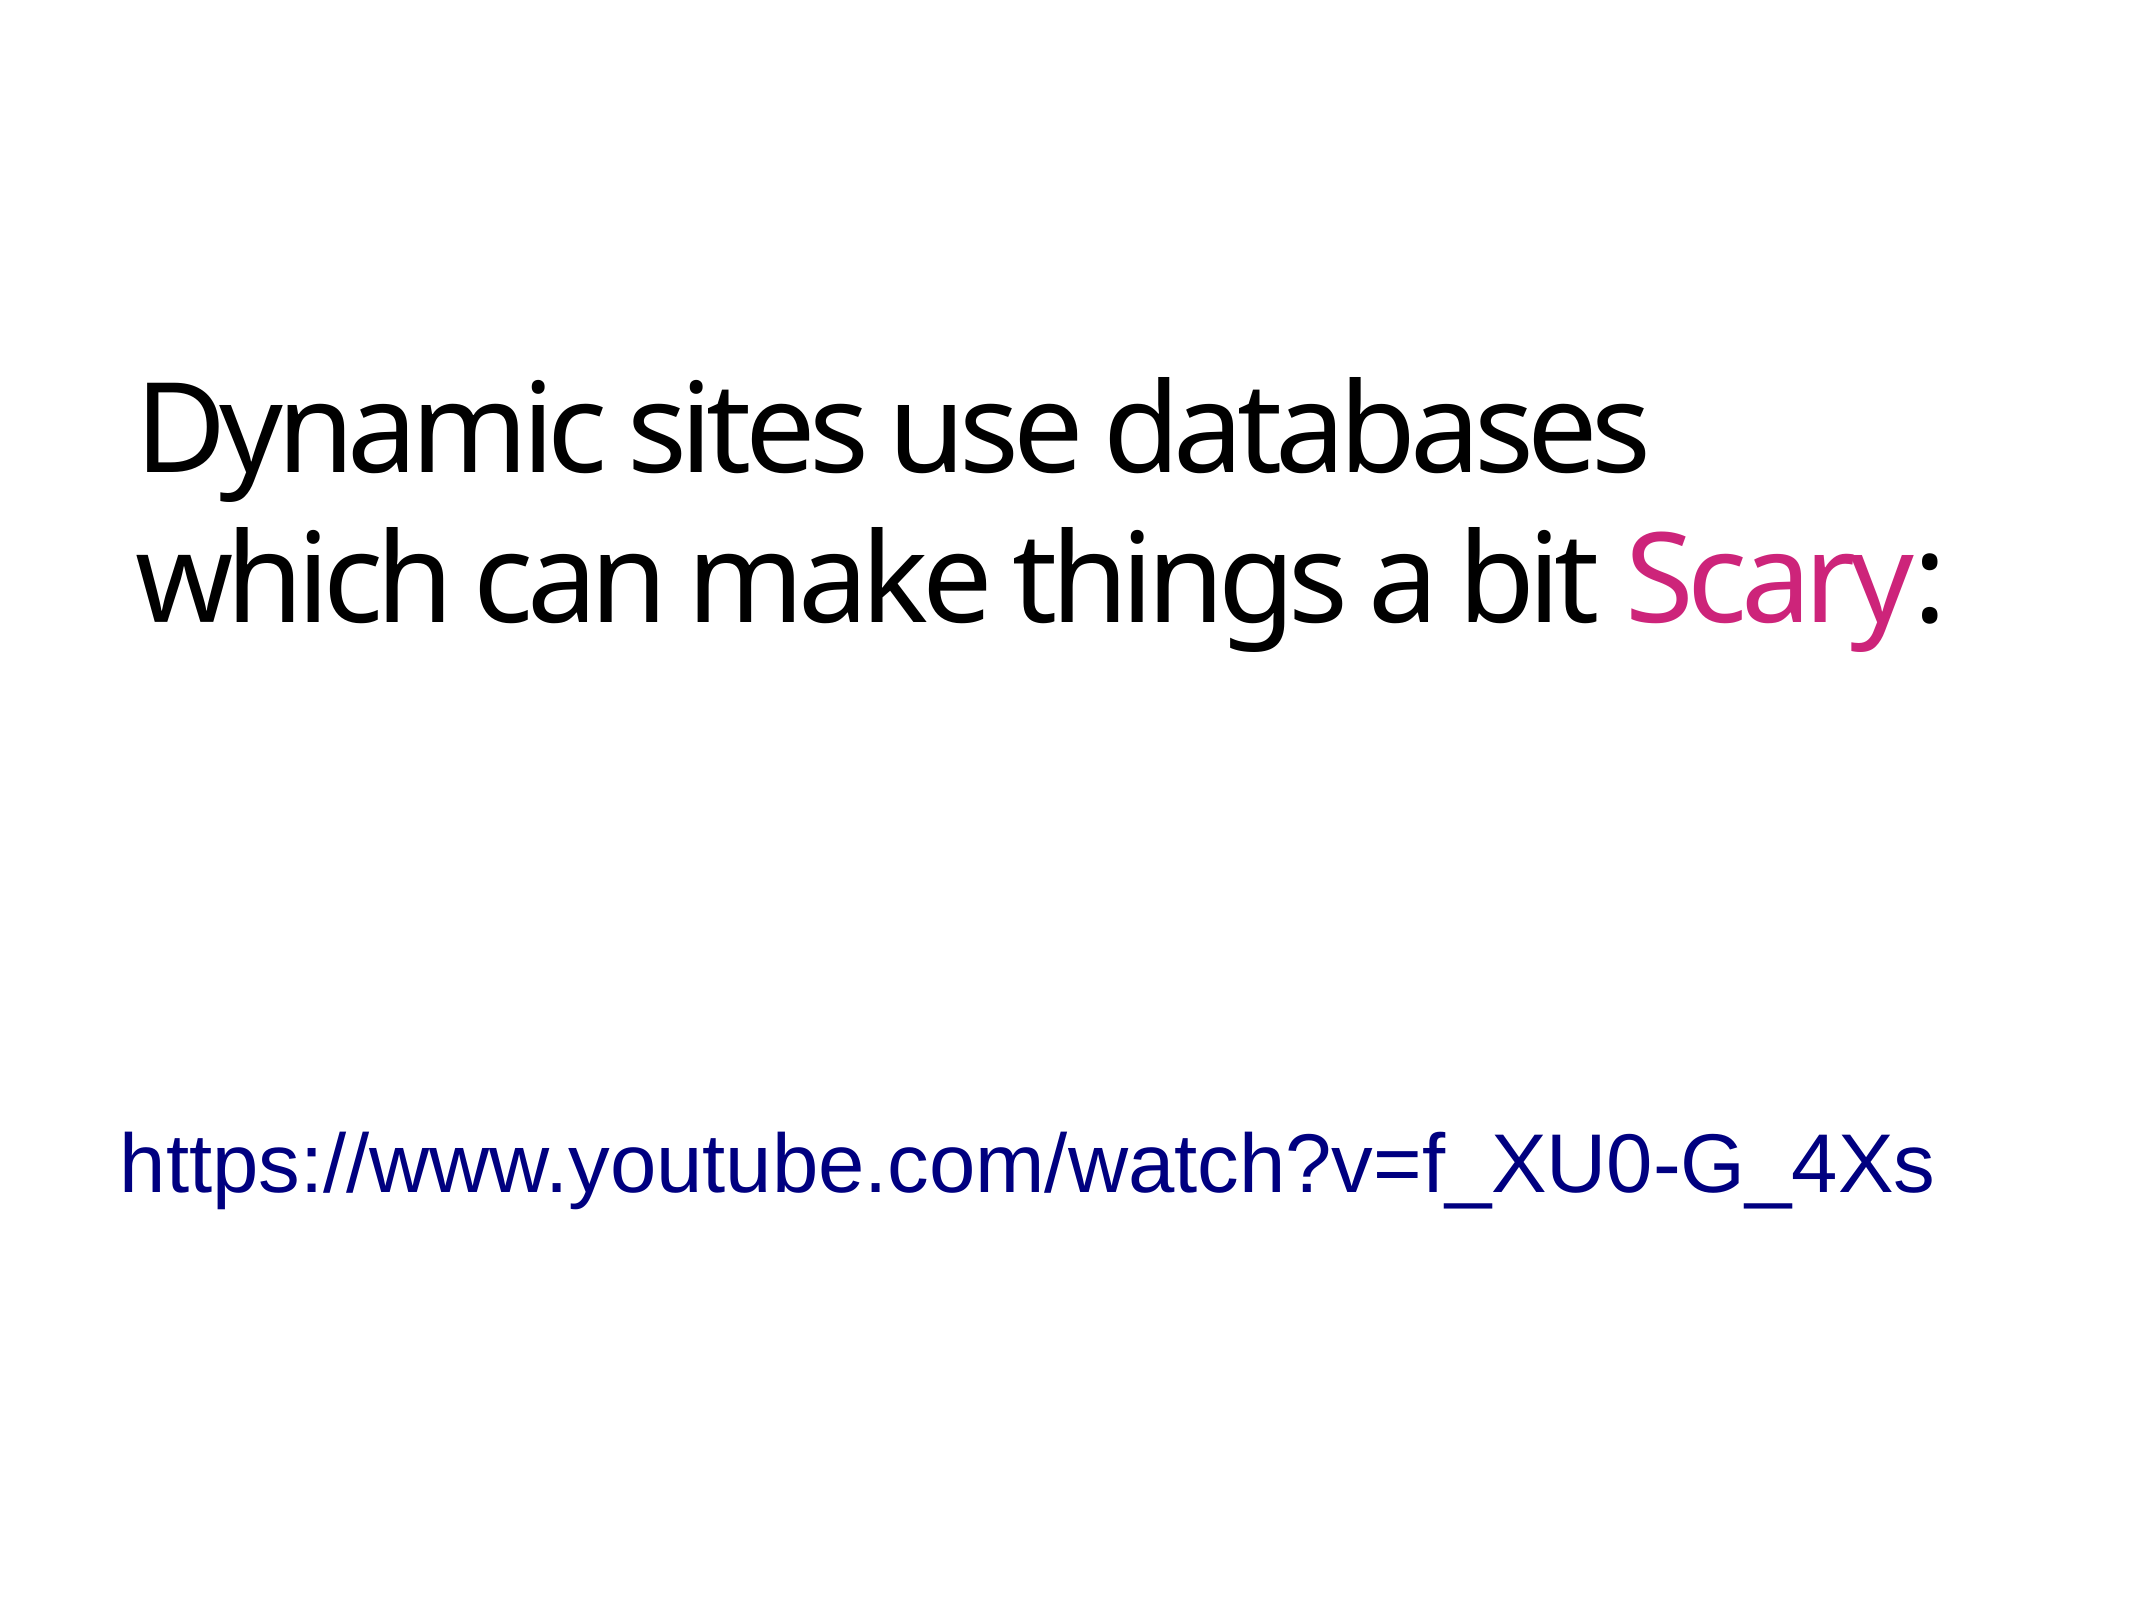

Dynamic sites use databases which can make things a bit Scary:
https://www.youtube.com/watch?v=f_XU0-G_4Xs